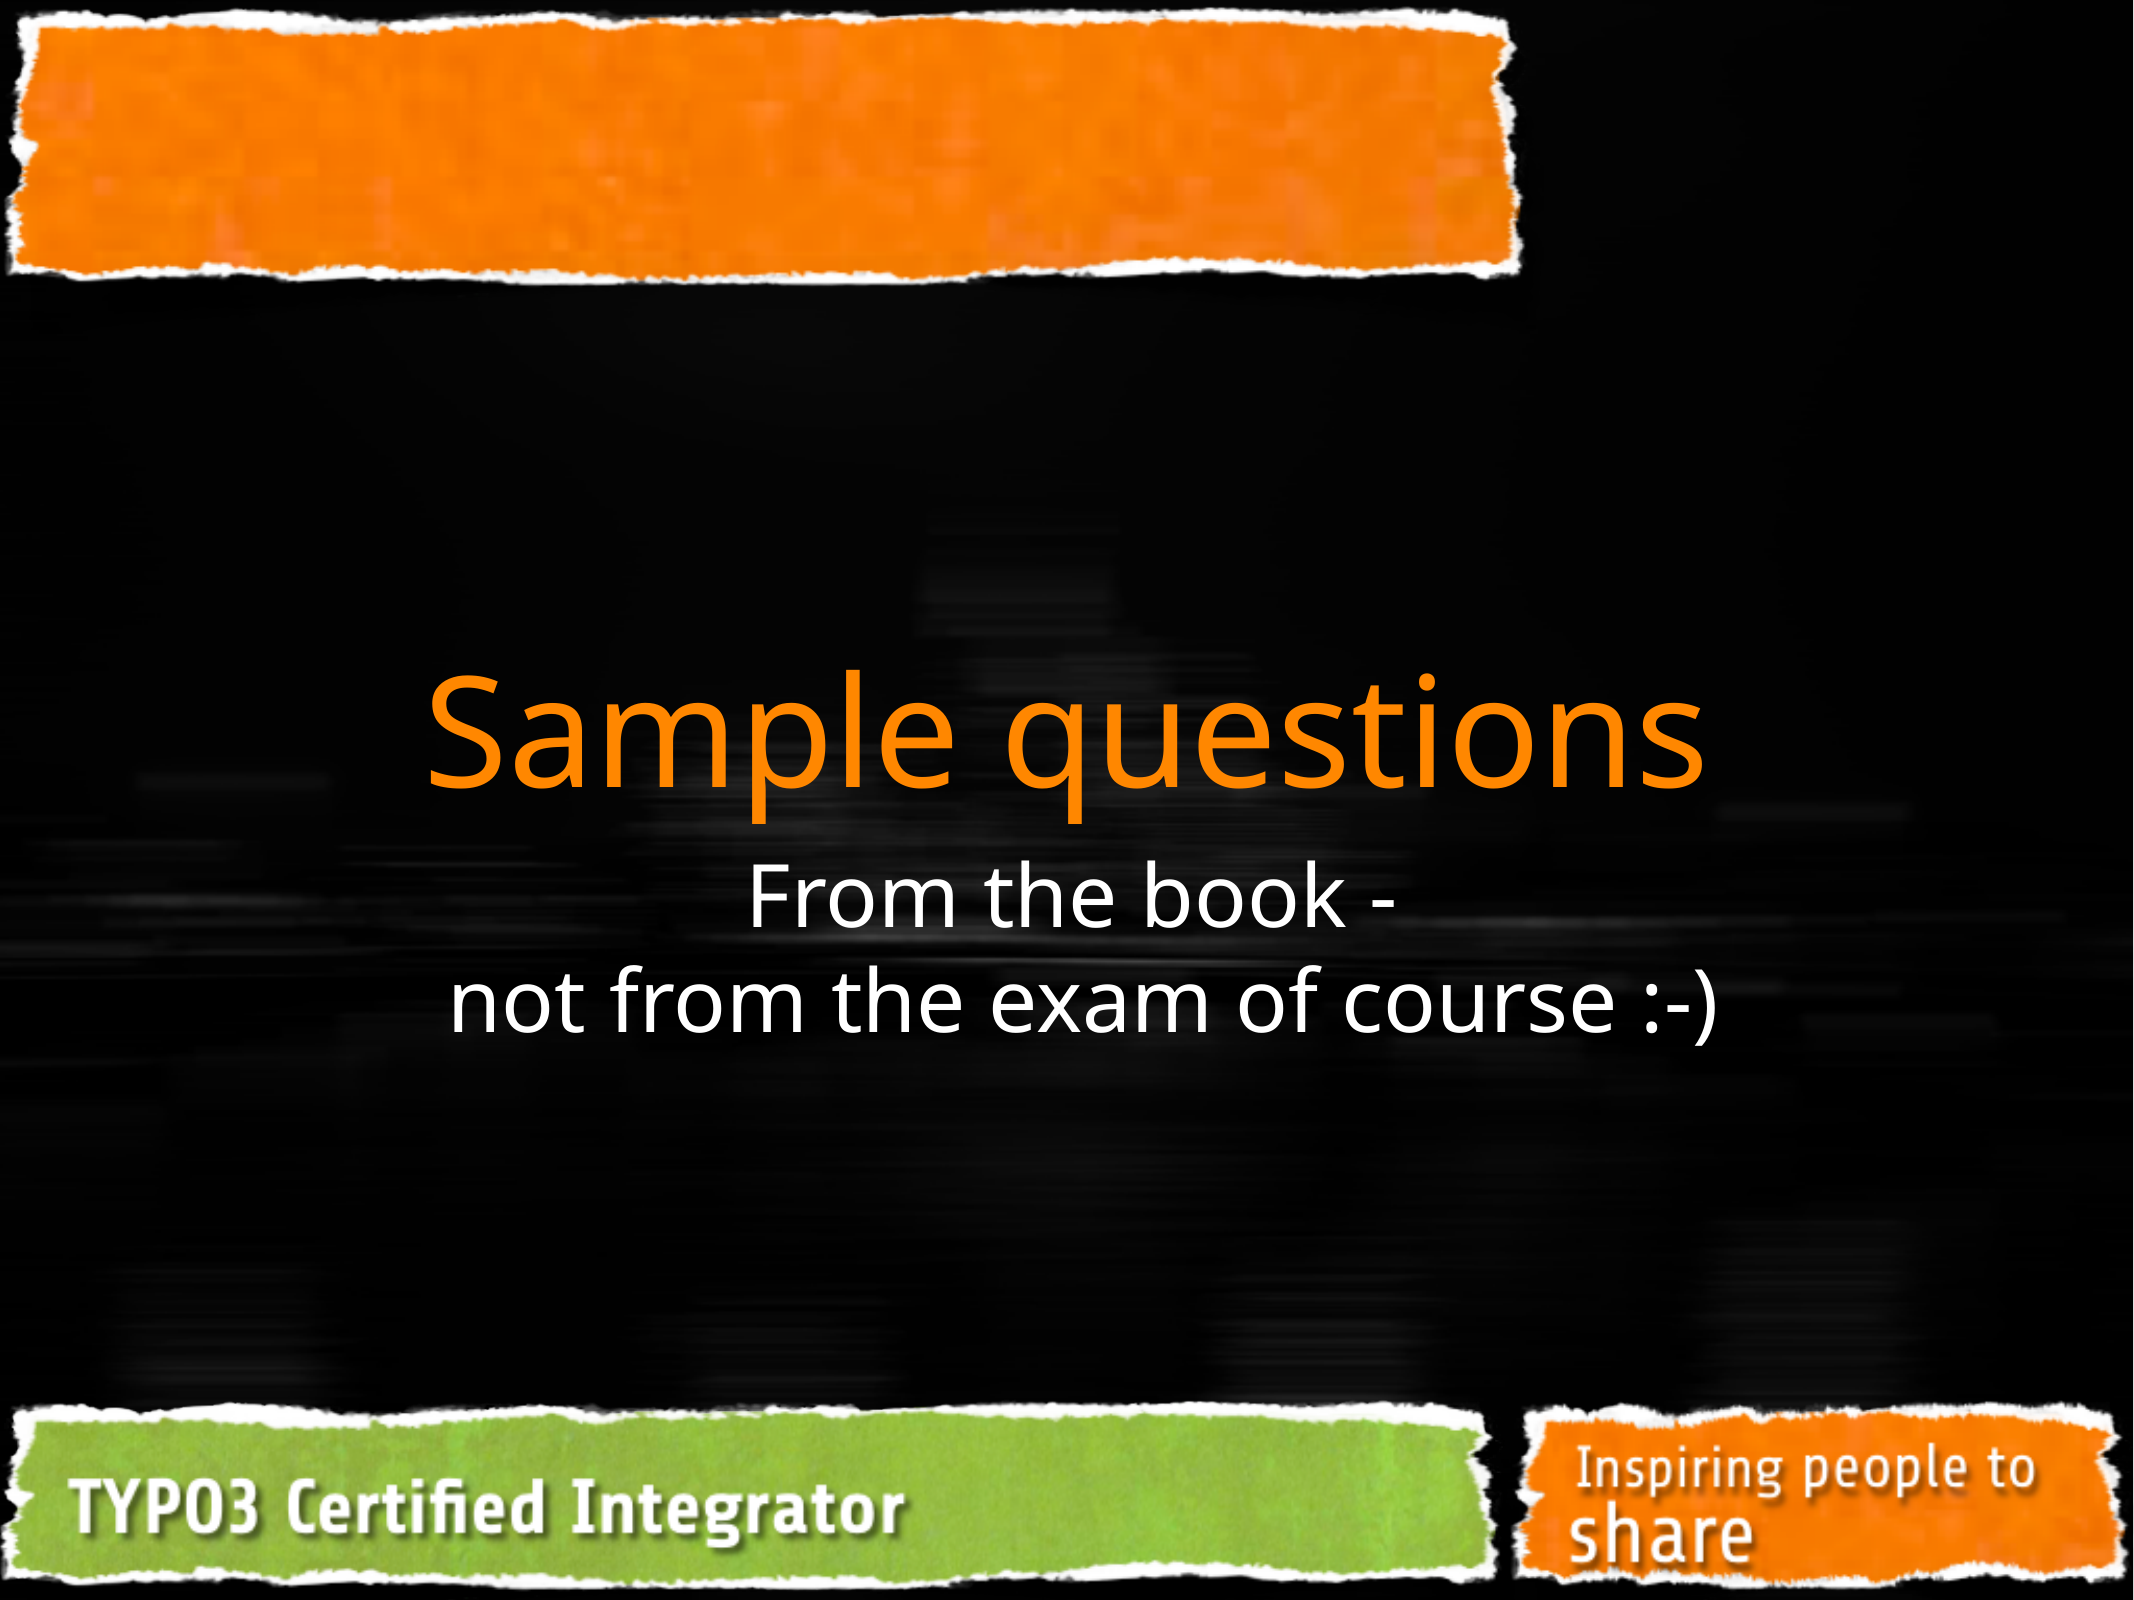

# Sample questions
From the book -
not from the exam of course :-)